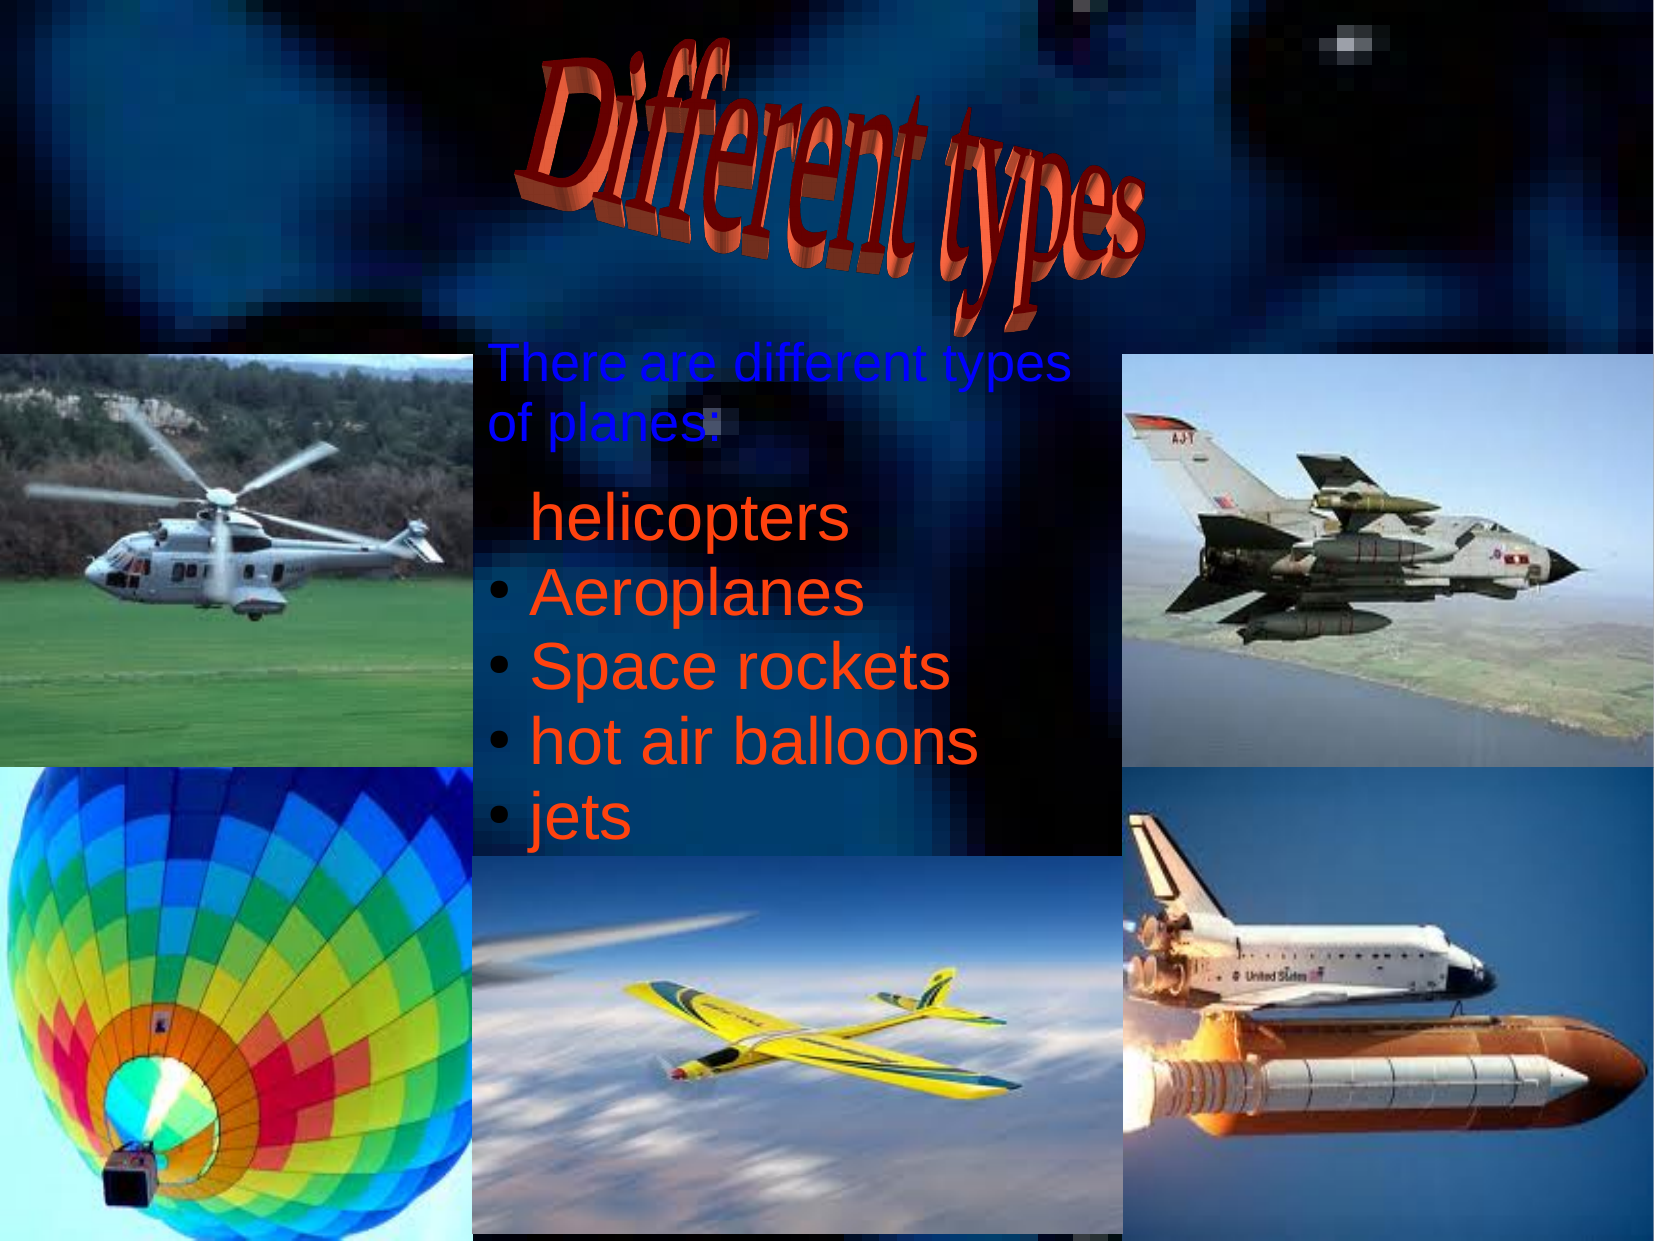

Different types
There are different types of planes:
 helicopters
 Aeroplanes
 Space rockets
 hot air balloons
 jets